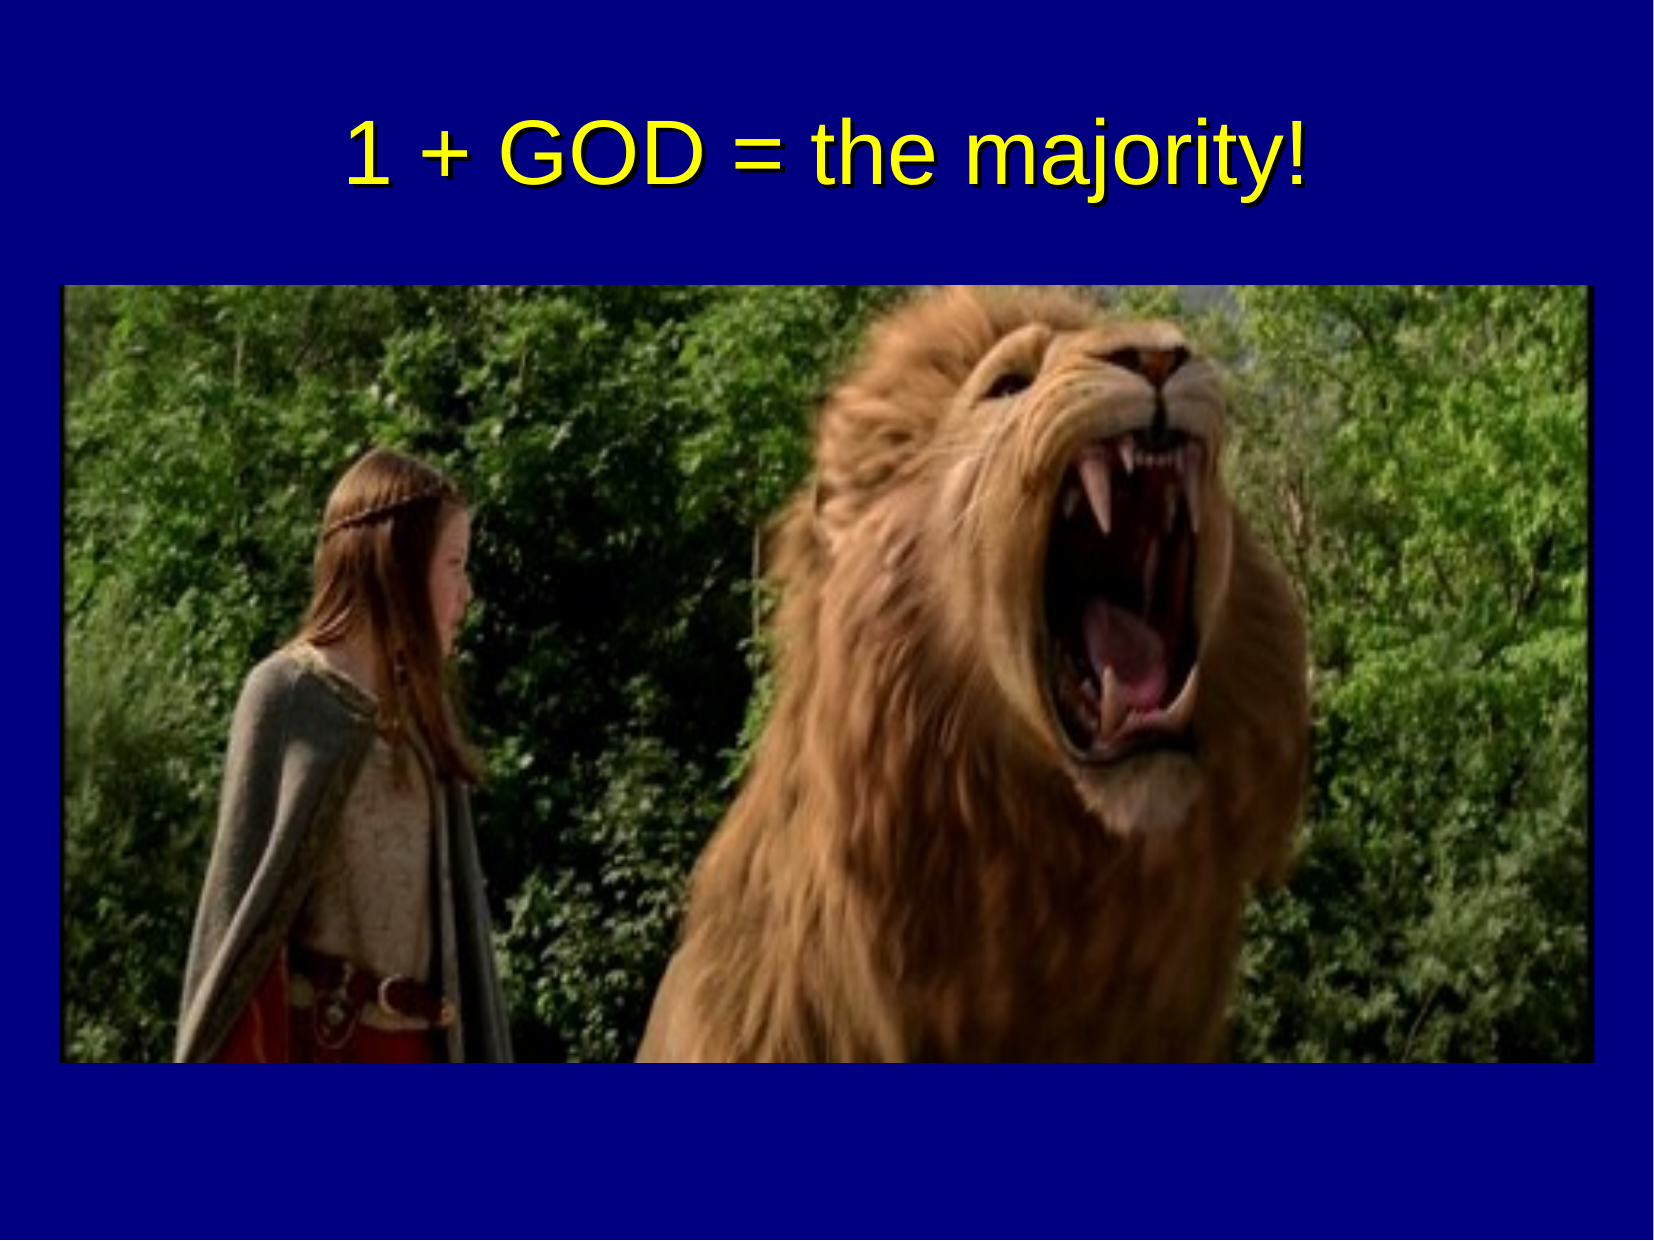

# 1 + GOD = the majority!